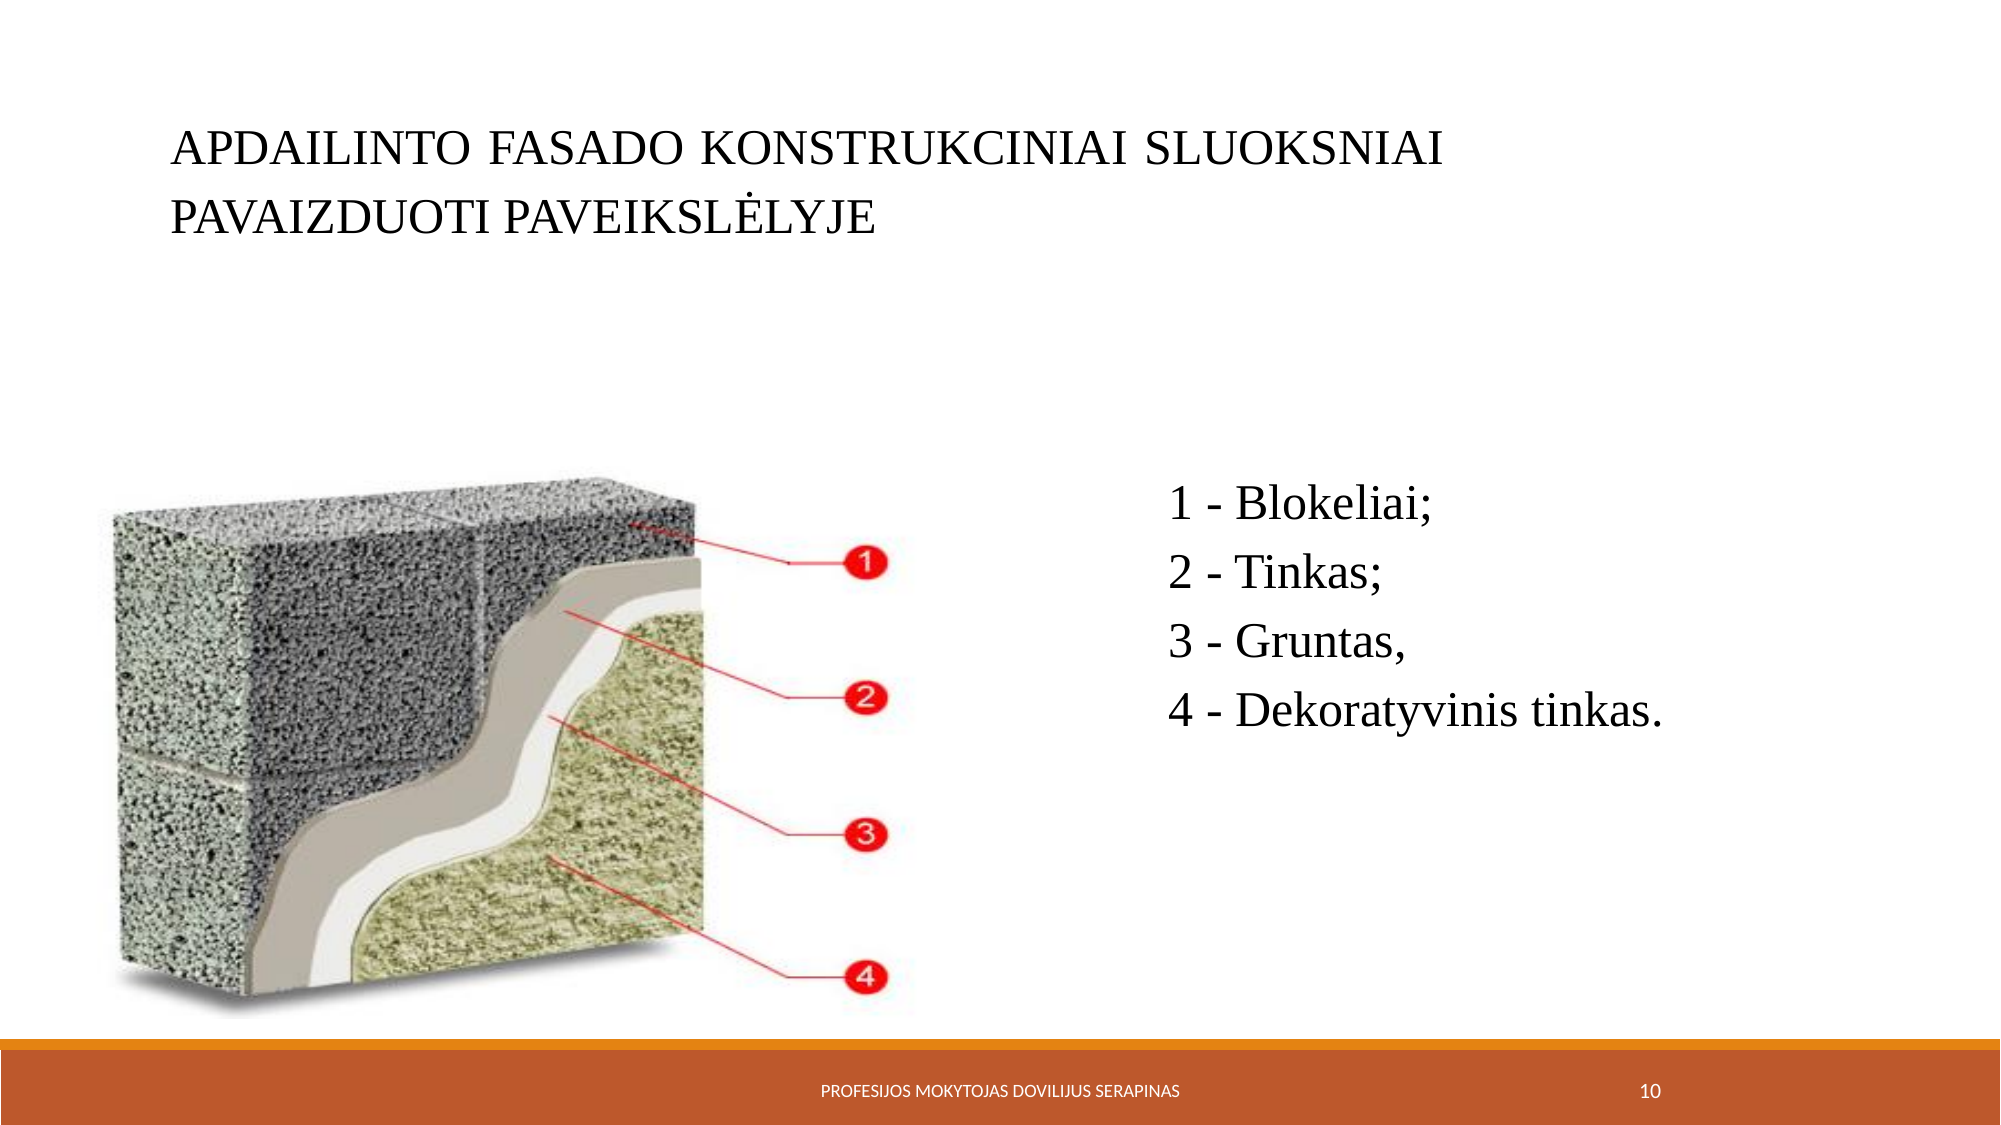

APDAILINTO FASADO KONSTRUKCINIAI SLUOKSNIAI PAVAIZDUOTI PAVEIKSLĖLYJE
1 - Blokeliai;
2 - Tinkas;
3 - Gruntas,
4 - Dekoratyvinis tinkas.
Profesijos Mokytojas Dovilijus Serapinas